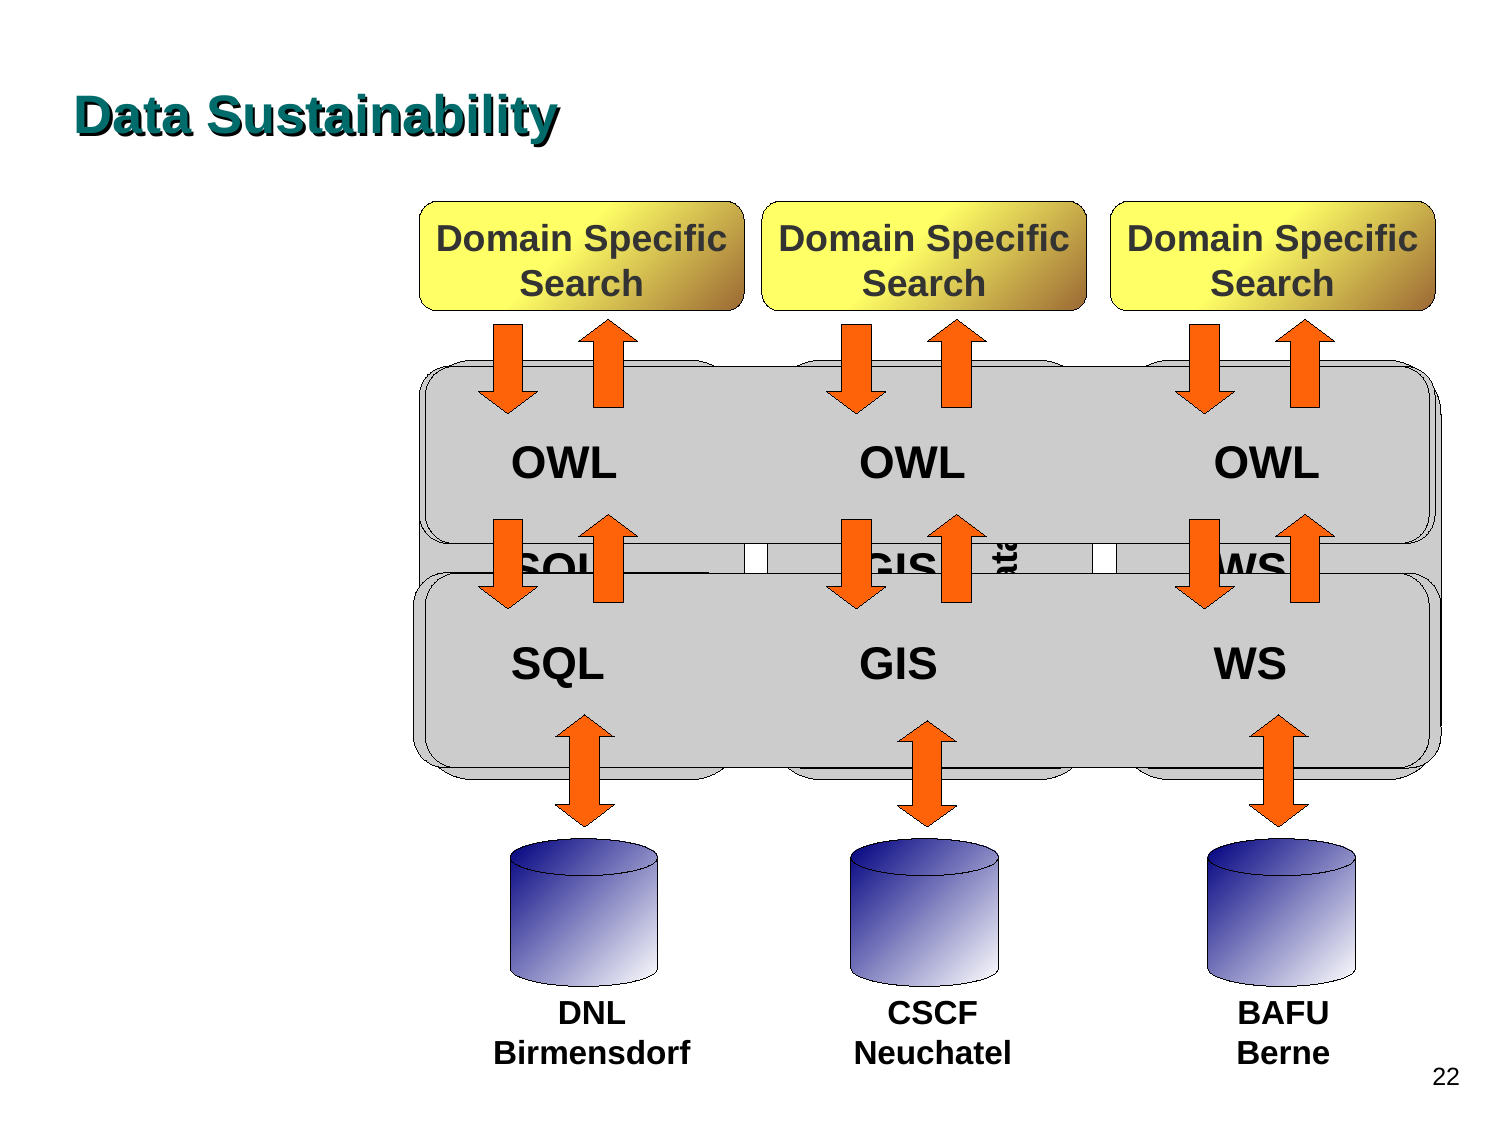

# Data Sustainability
Domain Specific
Search
Domain Specific
Search
Domain Specific
Search
meta
meta
data
OWL
OWL
OWL
data
ta
data
SQL
GIS
WS
SQL
GIS
WS
DNL
Birmensdorf
CSCF
Neuchatel
BAFU
Berne
22